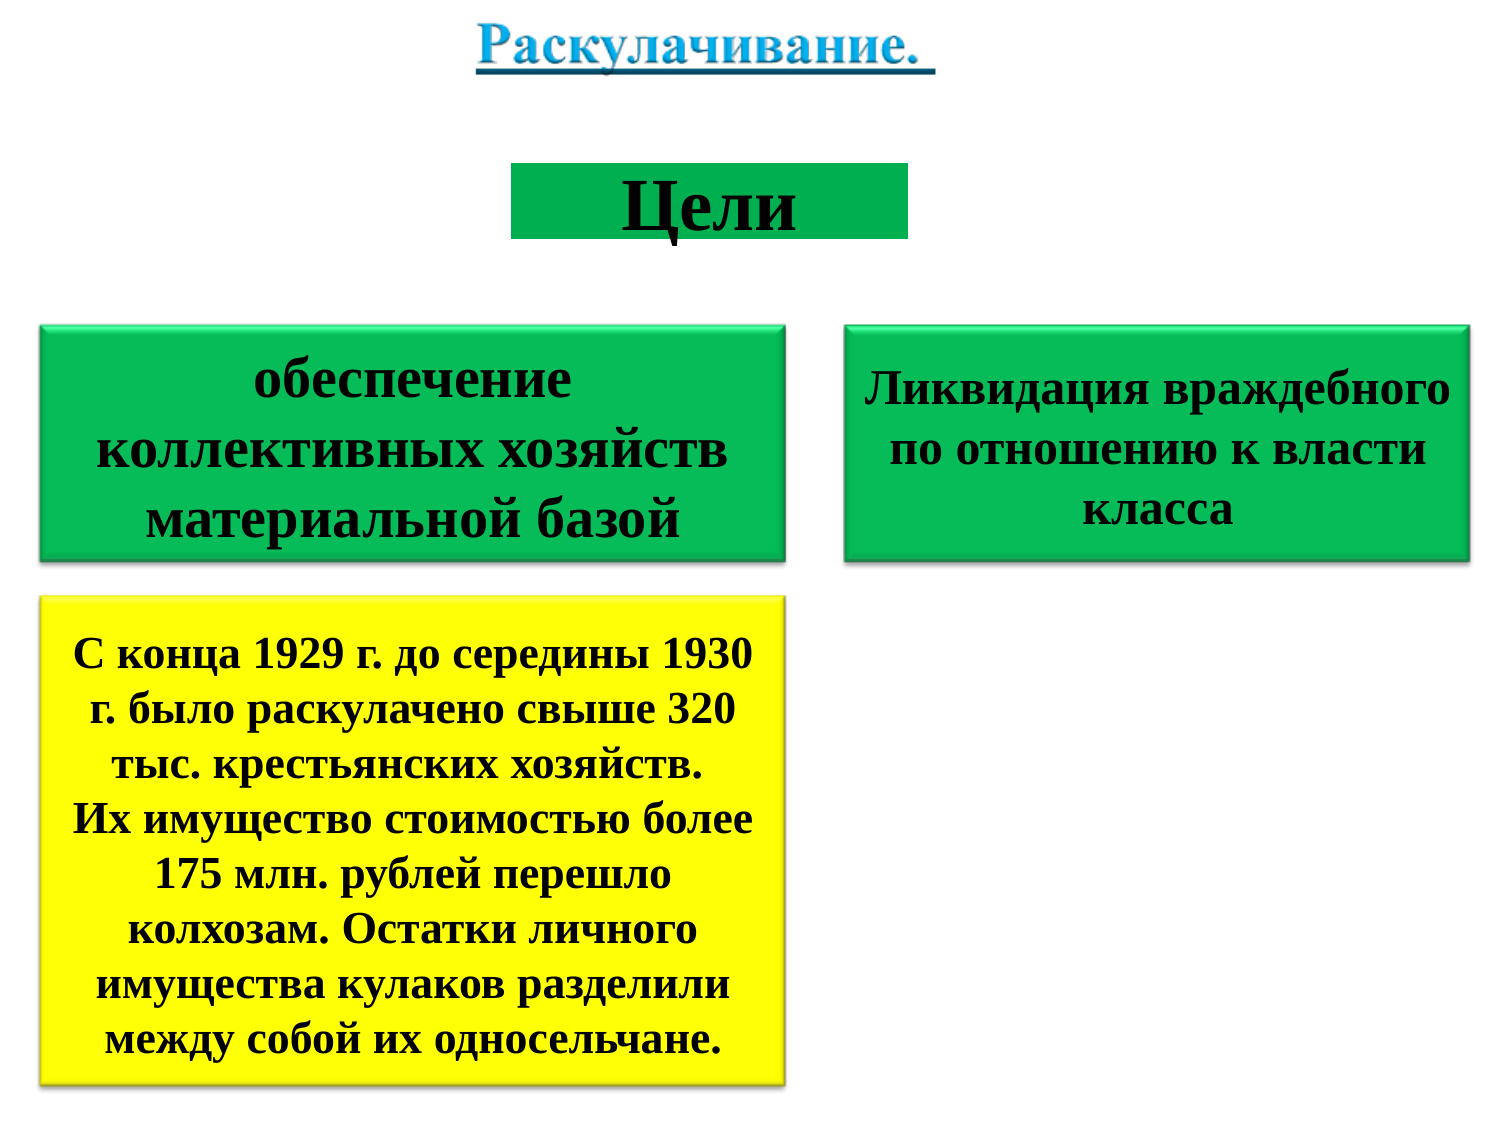

Цели
обеспечение коллективных хозяйств материальной базой
Ликвидация враждебного по отношению к власти класса
С конца 1929 г. до середины 1930 г. было раскулачено свыше 320 тыс. крестьянских хозяйств.
Их имущество стоимостью более 175 млн. рублей перешло колхозам. Остатки личного имущества кулаков разделили между собой их односельчане.